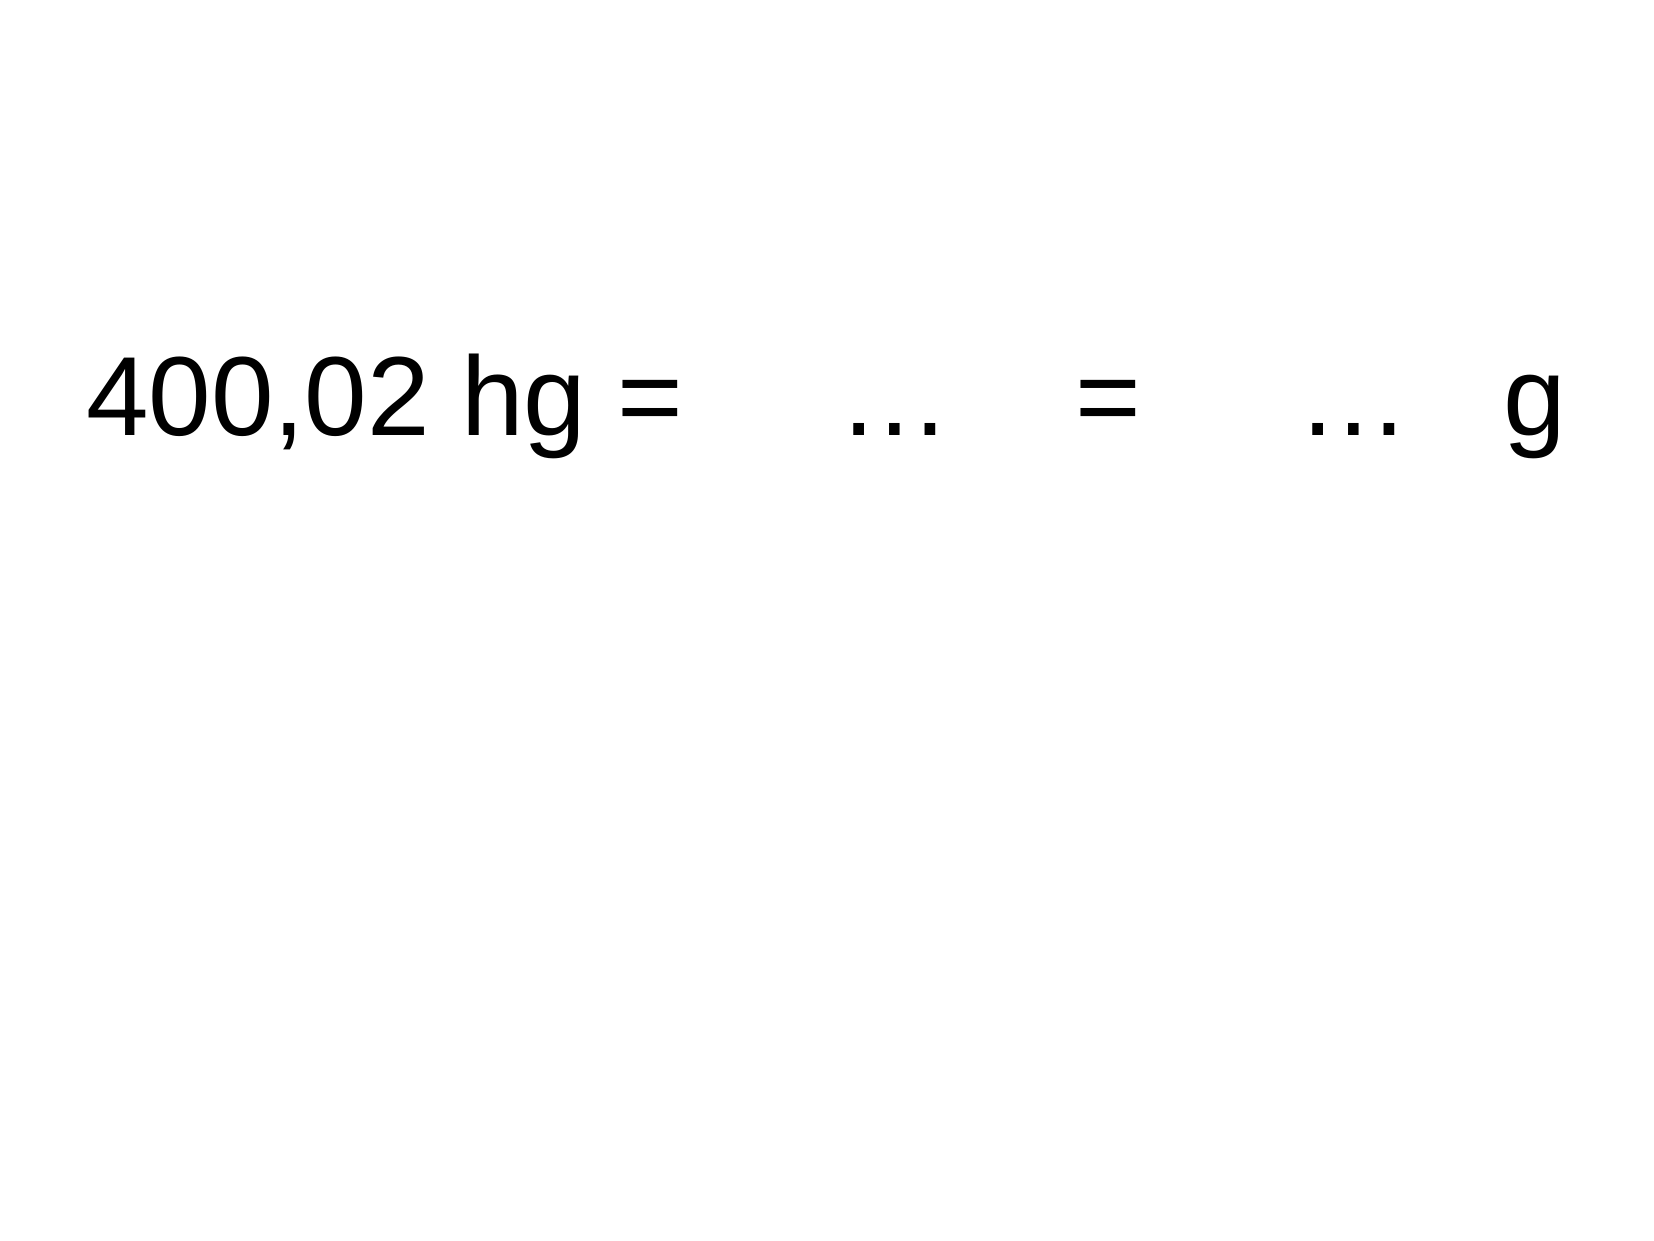

# 400,02 hg = … = … g